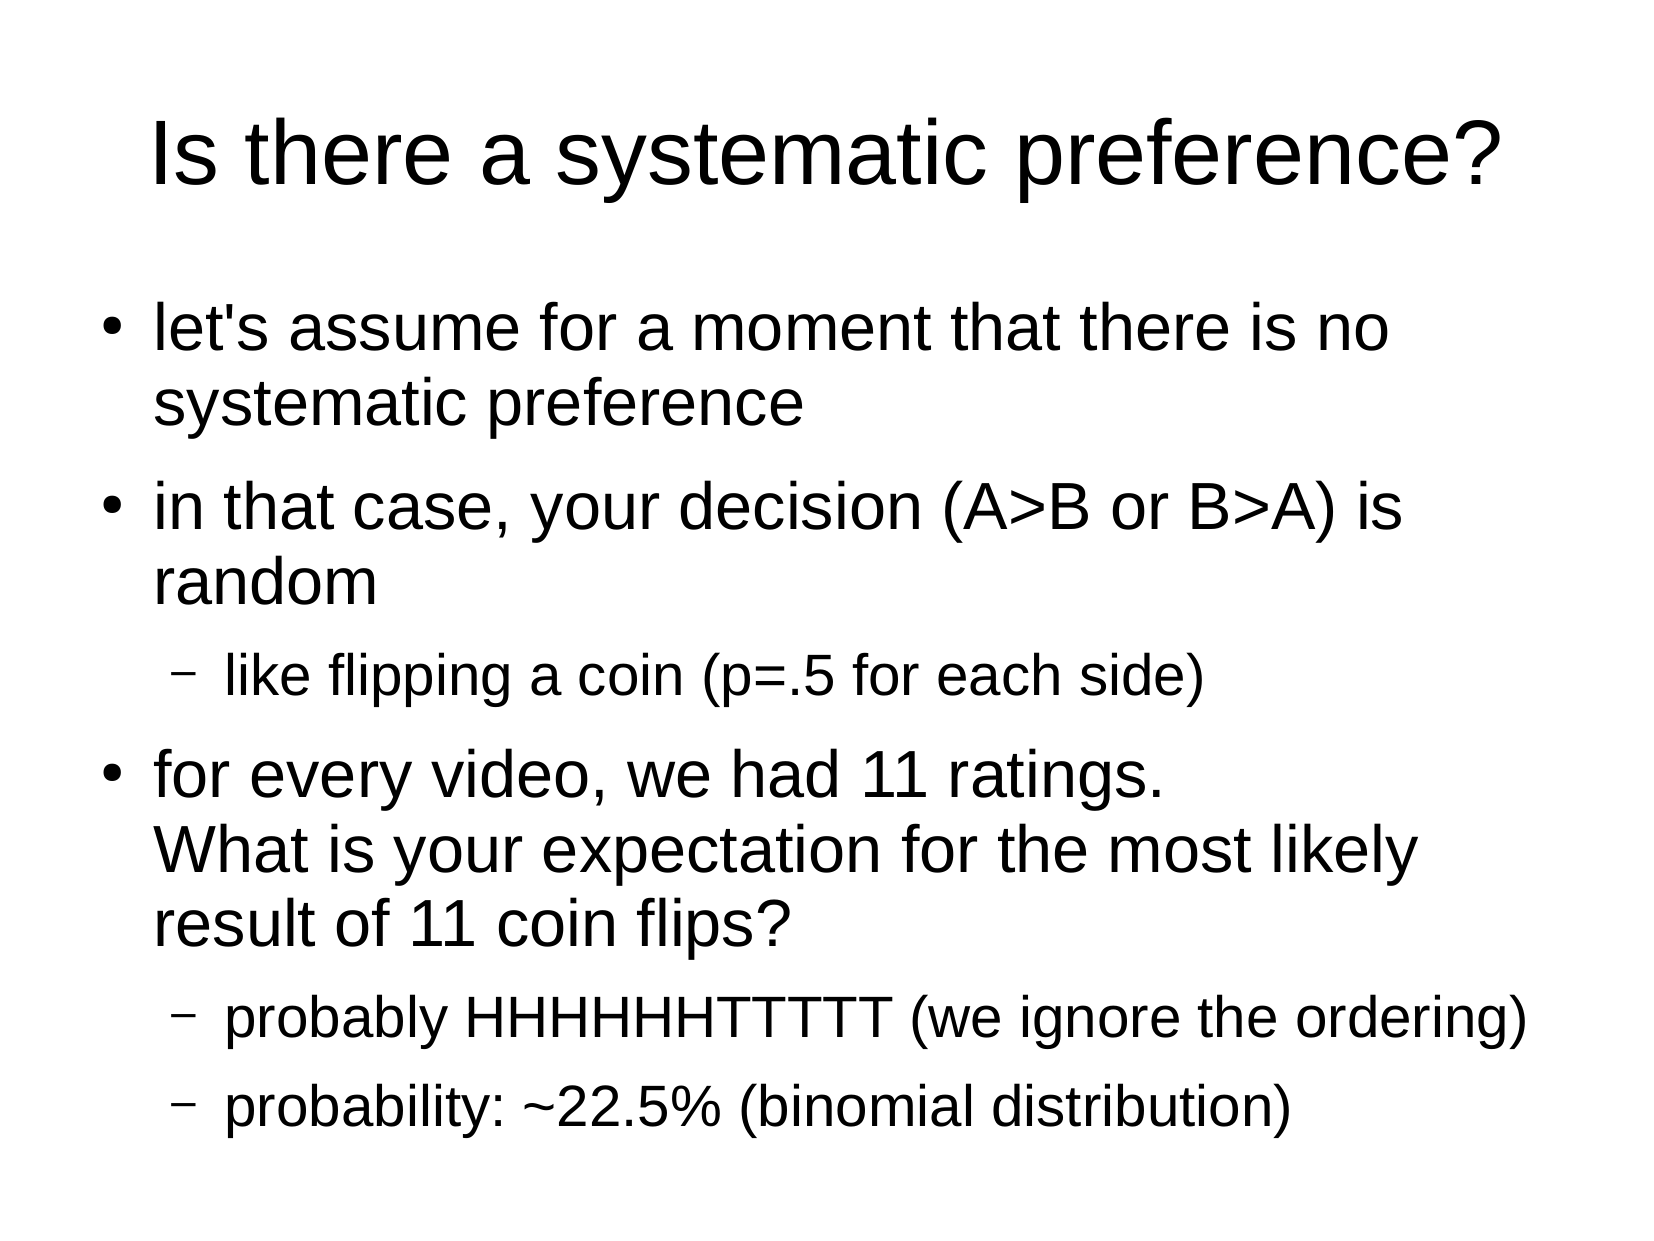

# Is there a systematic preference?
let's assume for a moment that there is no systematic preference
in that case, your decision (A>B or B>A) is random
like flipping a coin (p=.5 for each side)
for every video, we had 11 ratings.
What is your expectation for the most likely result of 11 coin flips?
probably HHHHHHTTTTT (we ignore the ordering)
probability: ~22.5% (binomial distribution)